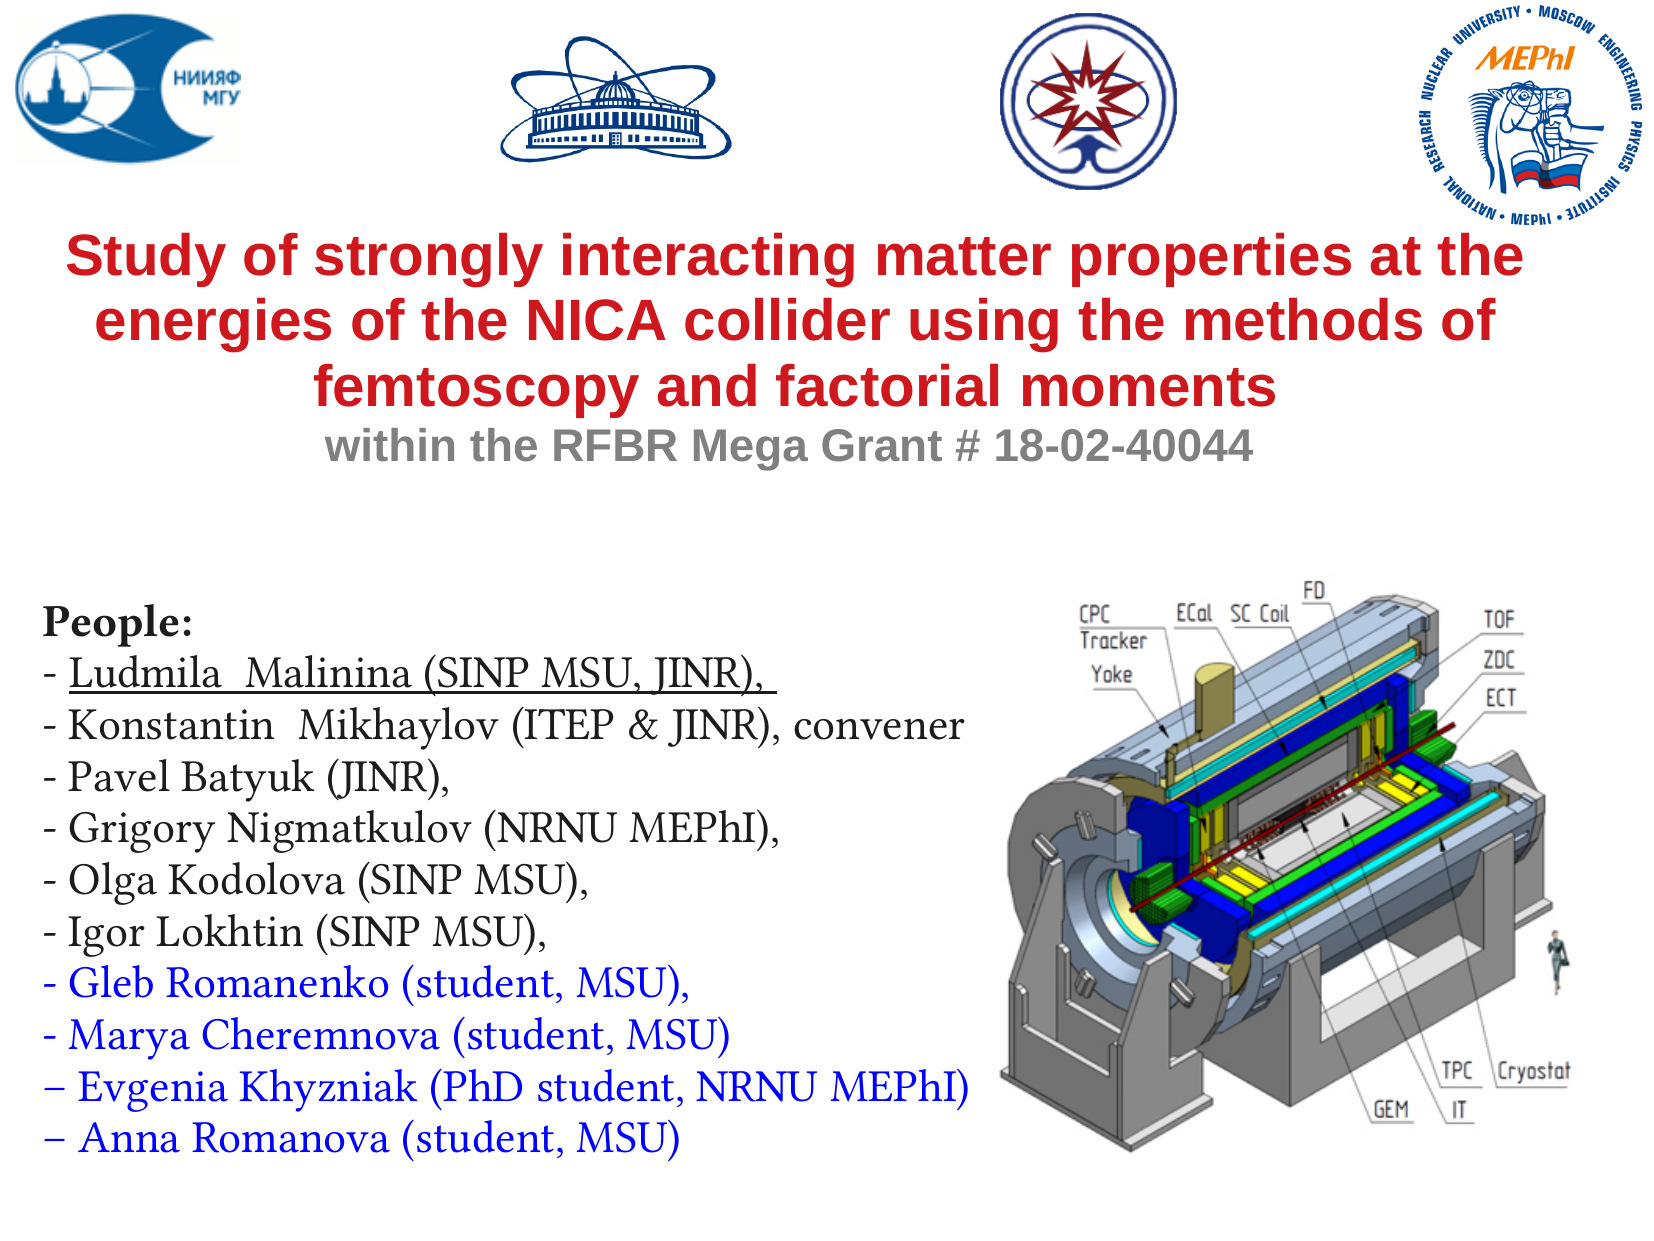

# Study of strongly interacting matter properties at the energies of the NICA collider using the methods of femtoscopy and factorial moments within the RFBR Mega Grant # 18-02-40044
People:
- Ludmila Malinina (SINP MSU, JINR),
- Konstantin Mikhaylov (ITEP & JINR), convener
- Pavel Batyuk (JINR),
- Grigory Nigmatkulov (NRNU MEPhI),
- Olga Kodolova (SINP MSU),
- Igor Lokhtin (SINP MSU),
- Gleb Romanenko (student, MSU),
- Marya Cheremnova (student, MSU)
– Evgenia Khyzniak (PhD student, NRNU MEPhI)
– Anna Romanova (student, MSU)